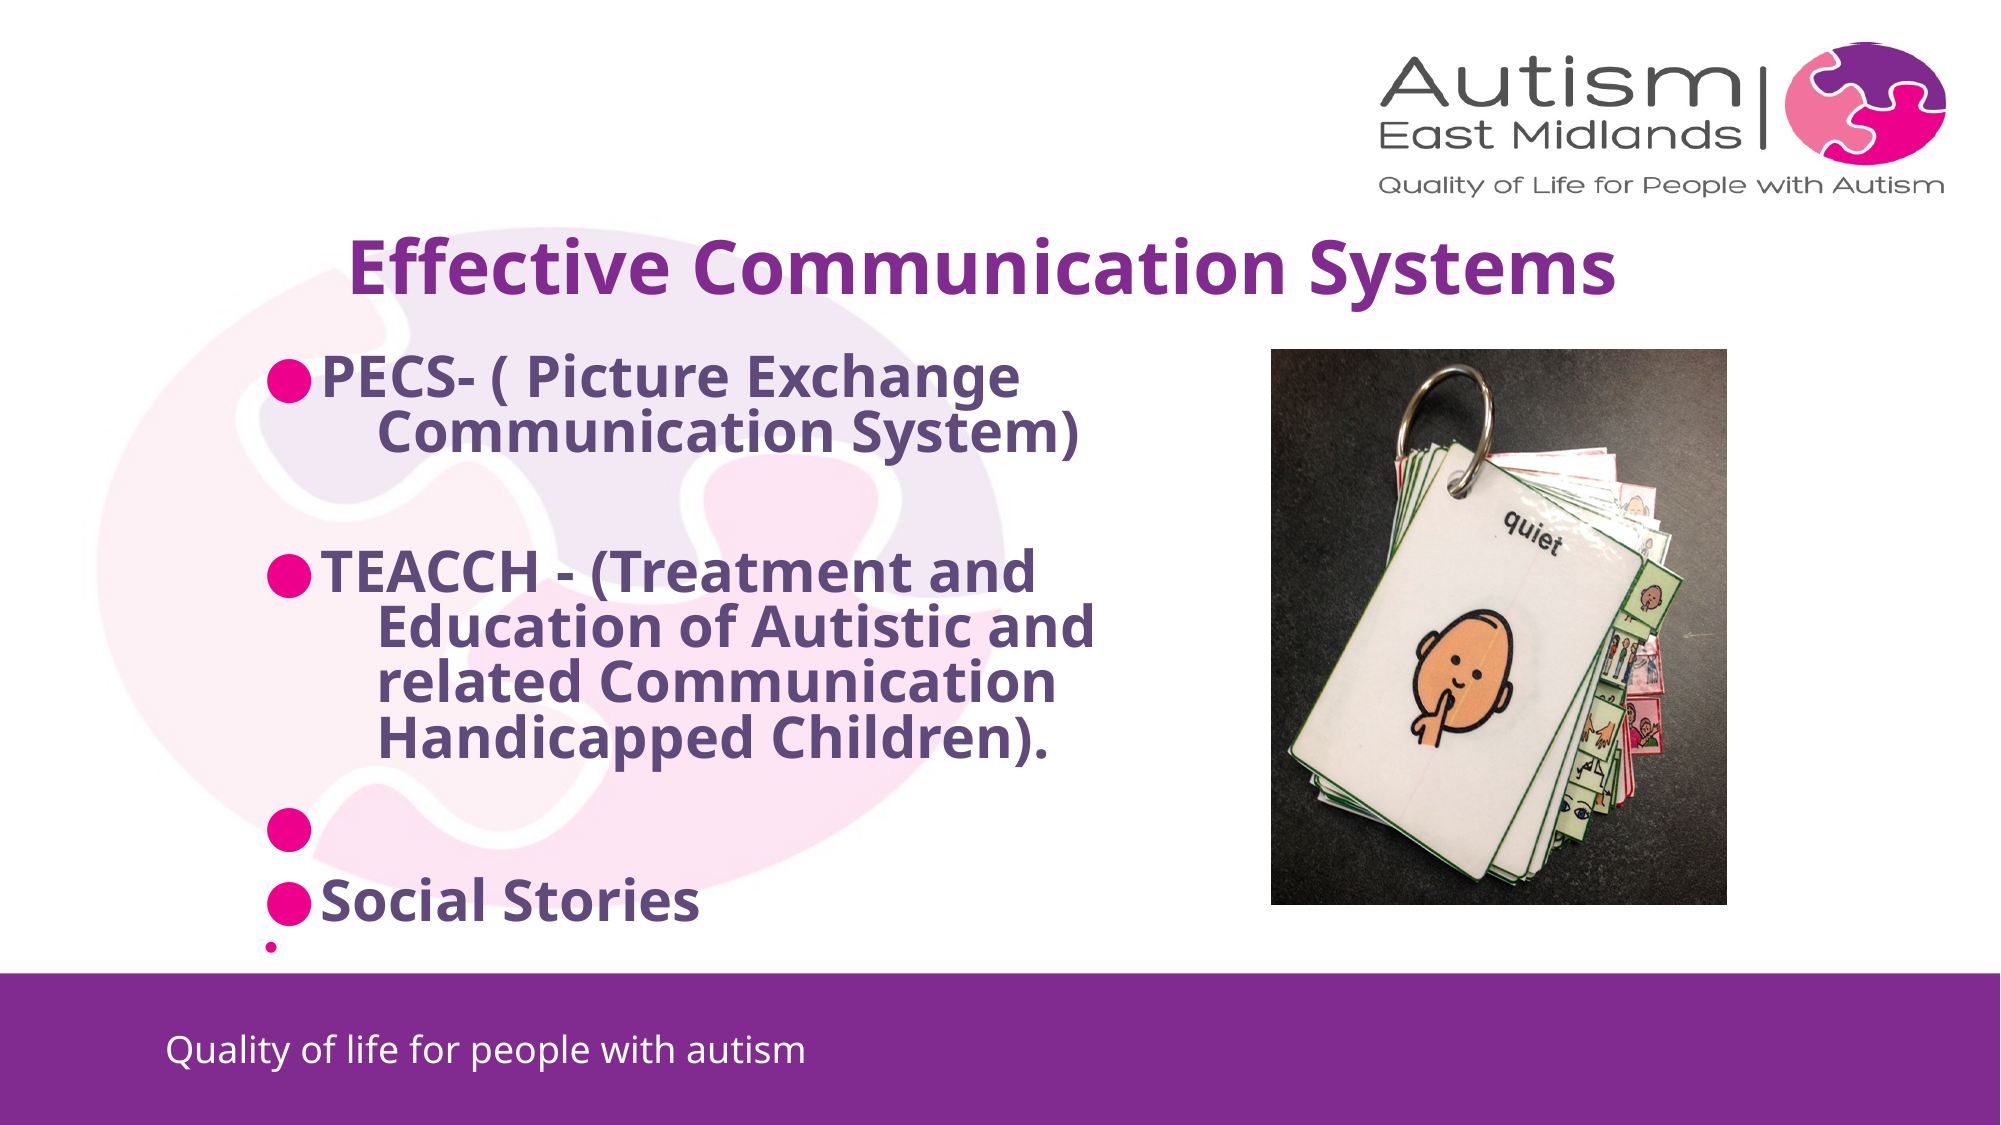

# Effective Communication Systems
PECS- ( Picture Exchange Communication System)
TEACCH - (Treatment and Education of Autistic and related Communication Handicapped Children).
Social Stories